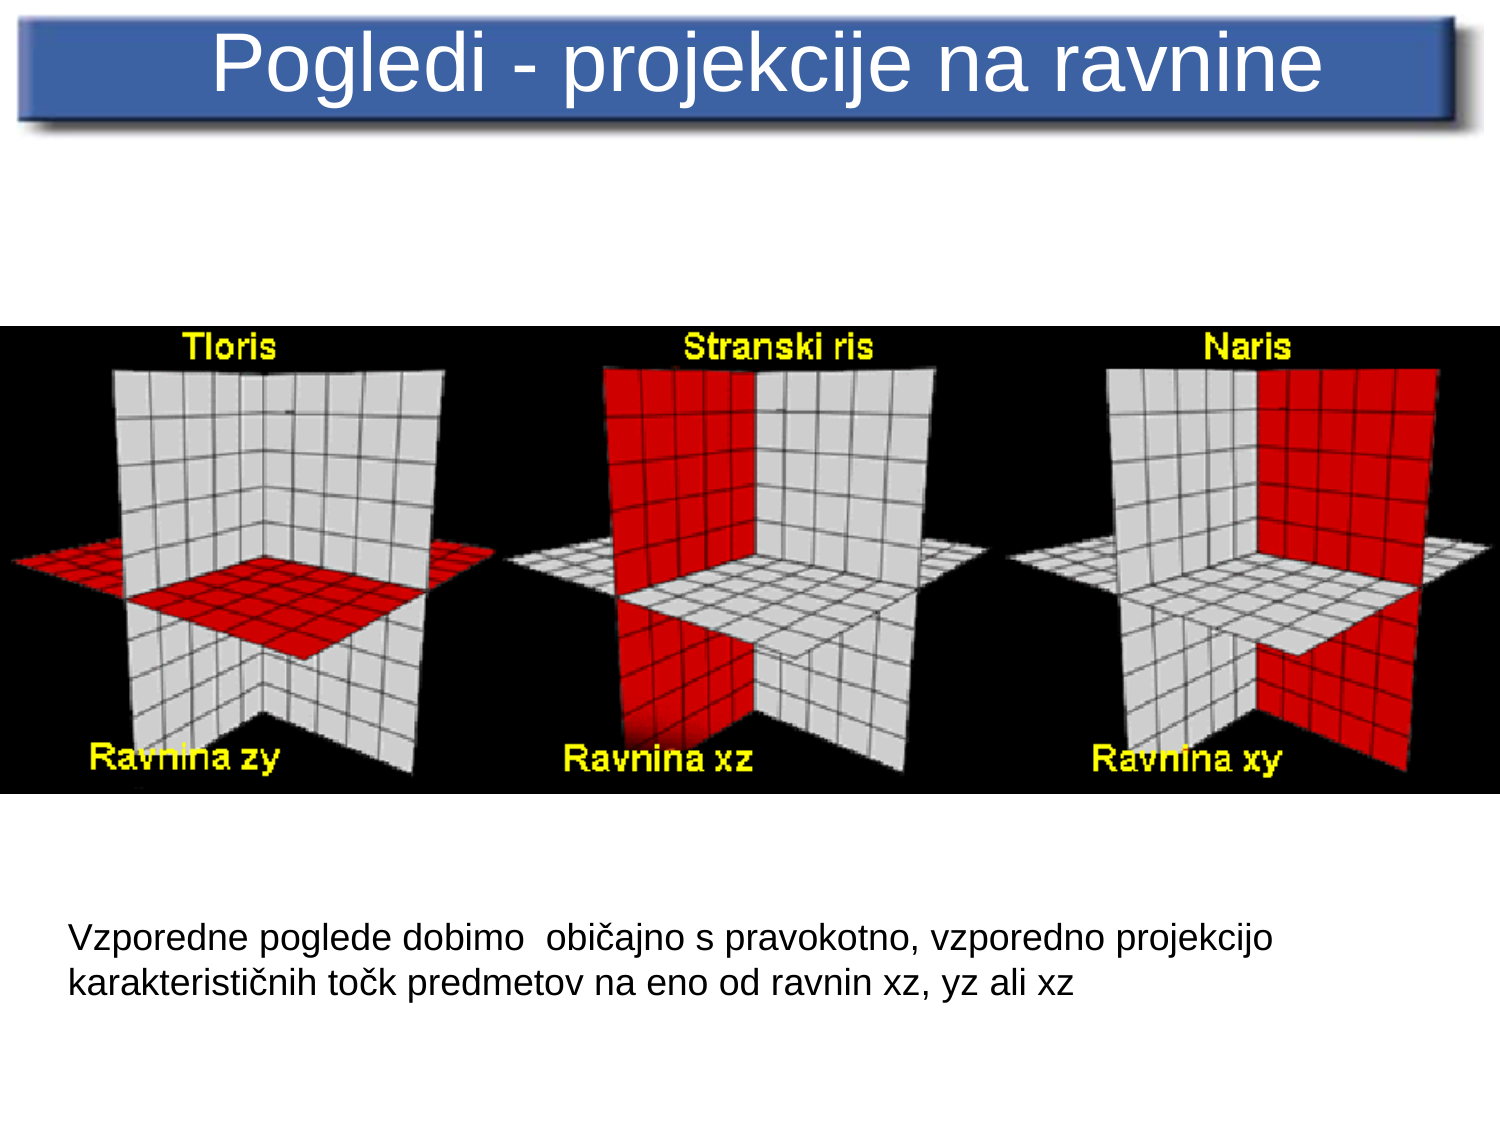

Pogledi - projekcije na ravnine
Vzporedne poglede dobimo  običajno s pravokotno, vzporedno projekcijo karakterističnih točk predmetov na eno od ravnin xz, yz ali xz